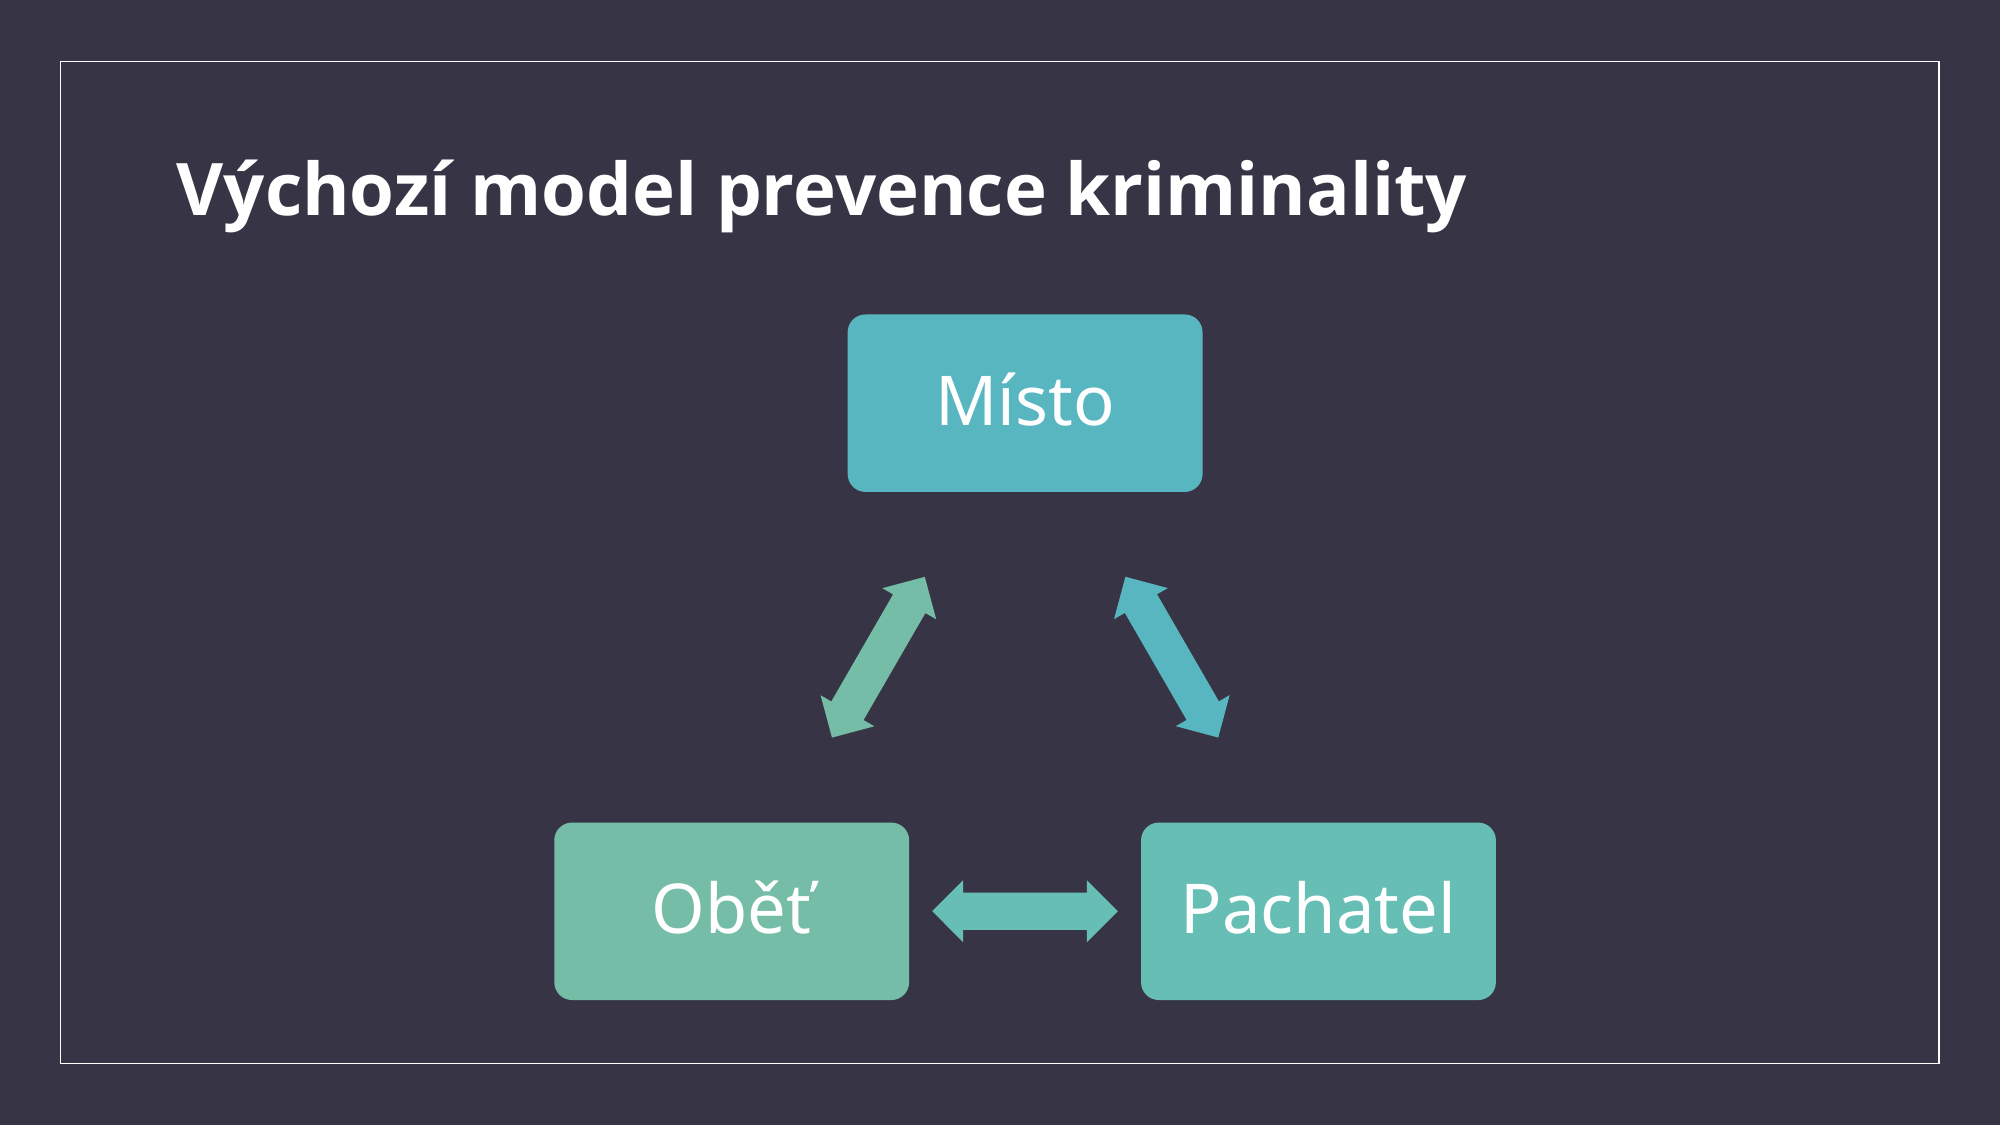

# Výchozí model prevence kriminality
Místo
Oběť
Pachatel